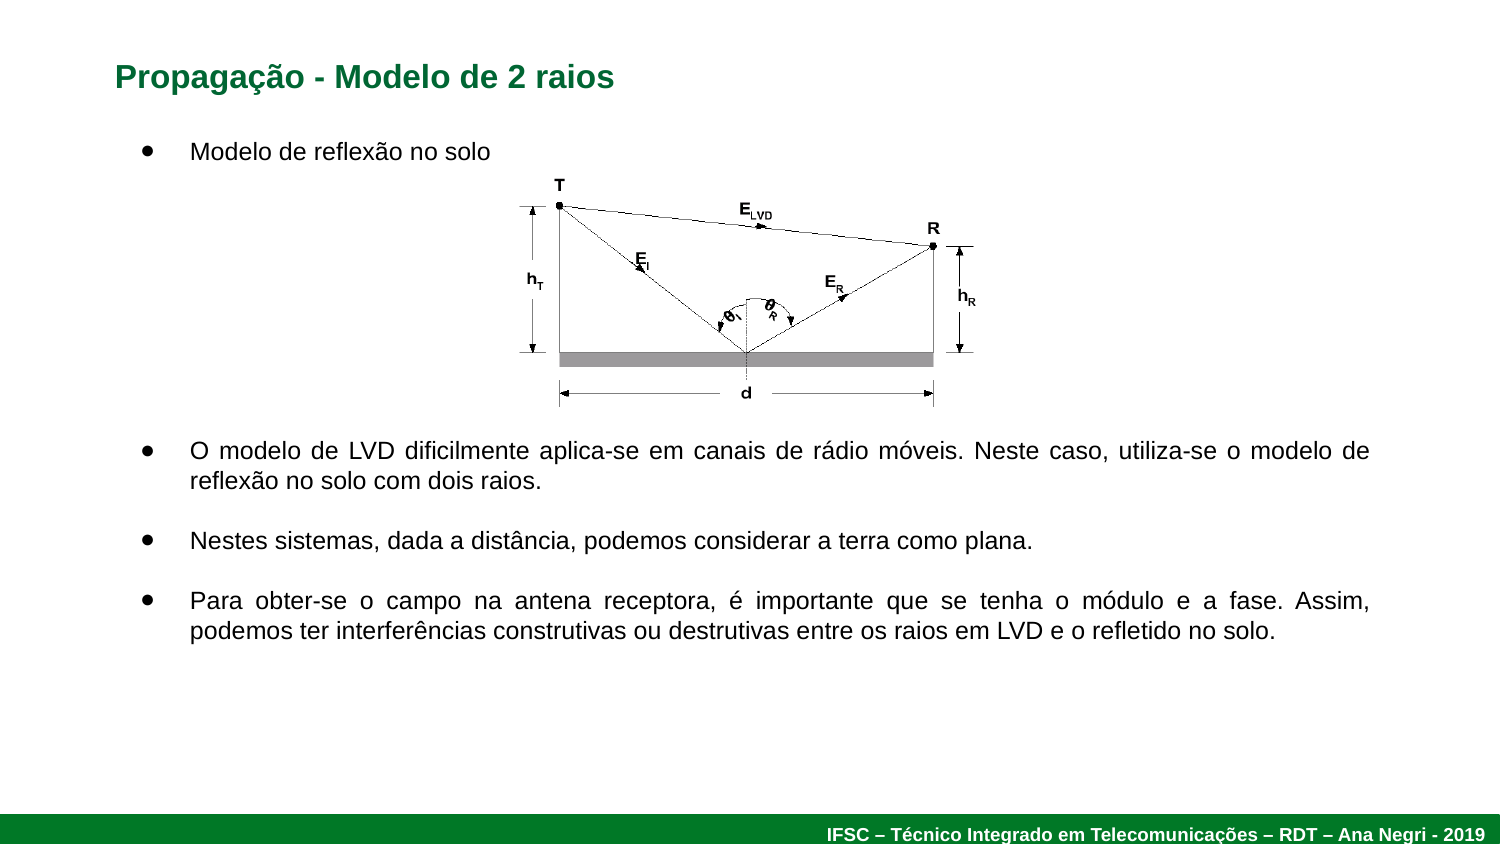

Propagação - Modelo de 2 raios
Modelo de reflexão no solo
O modelo de LVD dificilmente aplica-se em canais de rádio móveis. Neste caso, utiliza-se o modelo de reflexão no solo com dois raios.
Nestes sistemas, dada a distância, podemos considerar a terra como plana.
Para obter-se o campo na antena receptora, é importante que se tenha o módulo e a fase. Assim, podemos ter interferências construtivas ou destrutivas entre os raios em LVD e o refletido no solo.
IFSC – Técnico Integrado em Telecomunicações – RDT – Ana Negri - 2019